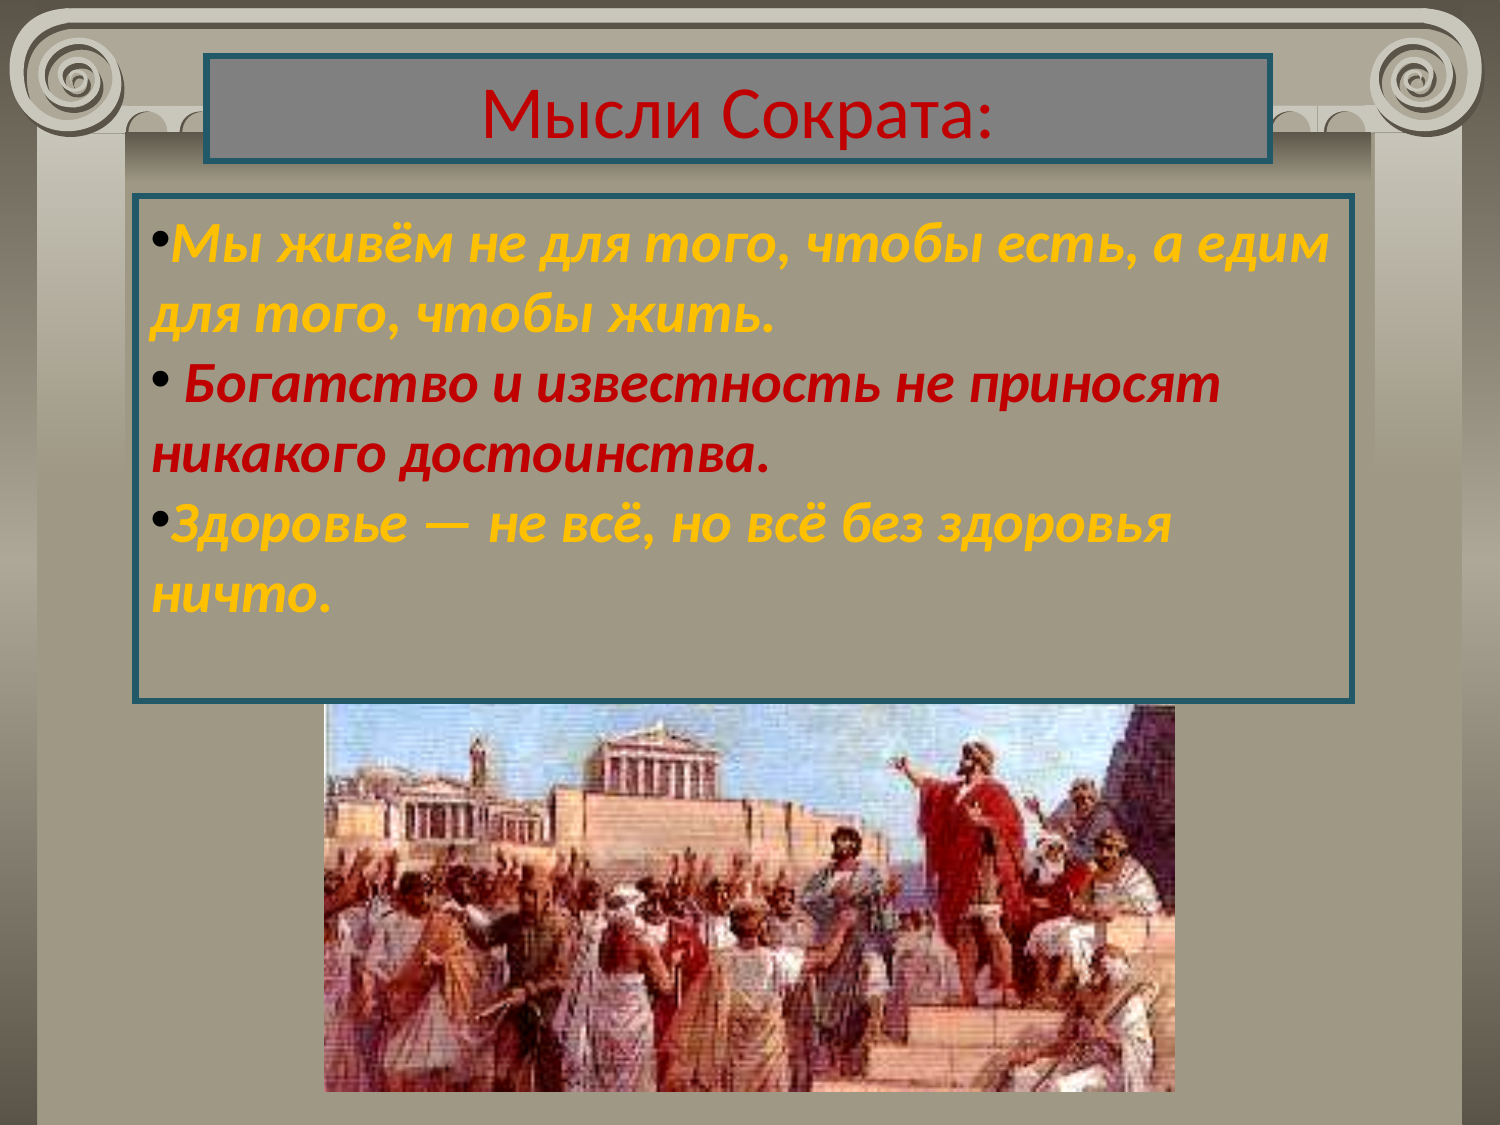

Мысли Сократа:
Мы живём не для того, чтобы есть, а едим для того, чтобы жить.
 Богатство и известность не приносят никакого достоинства.
Здоровье — не всё, но всё без здоровья ничто.